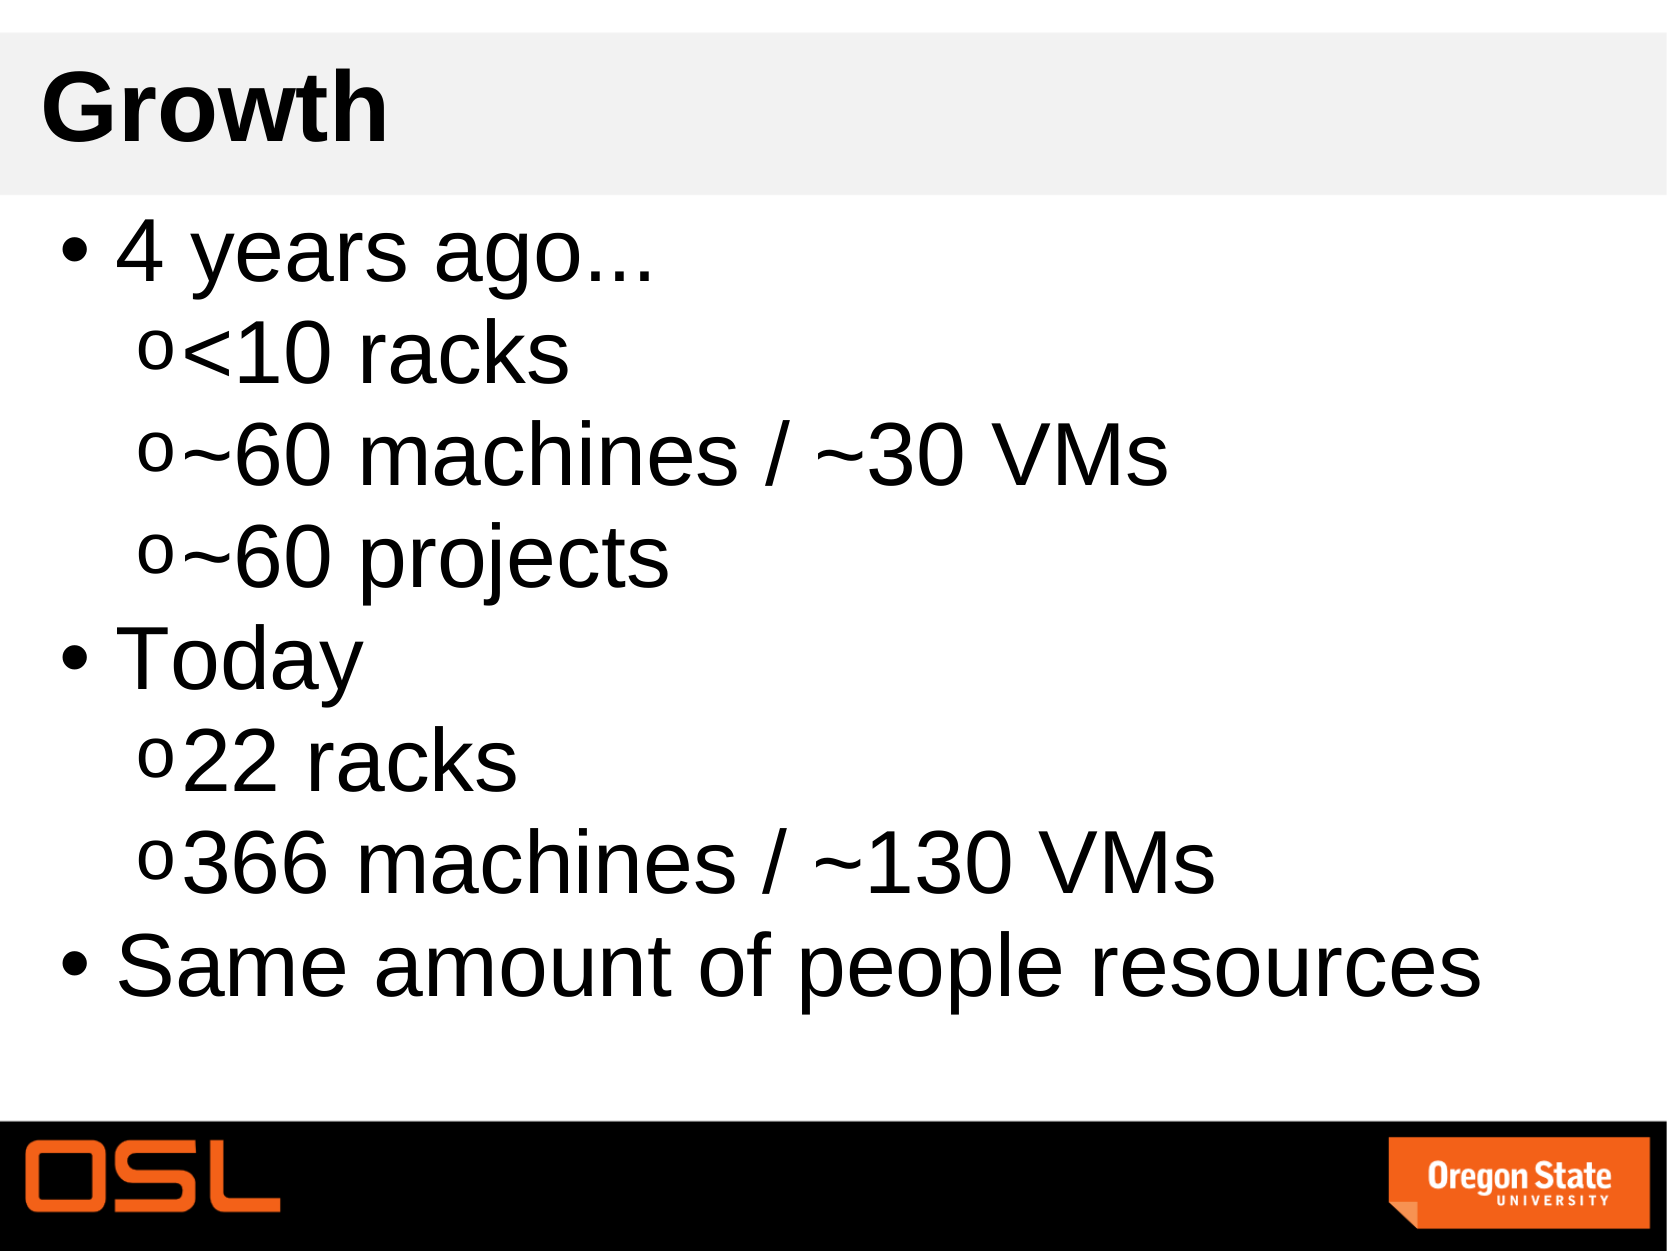

# Growth
4 years ago...
<10 racks
~60 machines / ~30 VMs
~60 projects
Today
22 racks
366 machines / ~130 VMs
Same amount of people resources